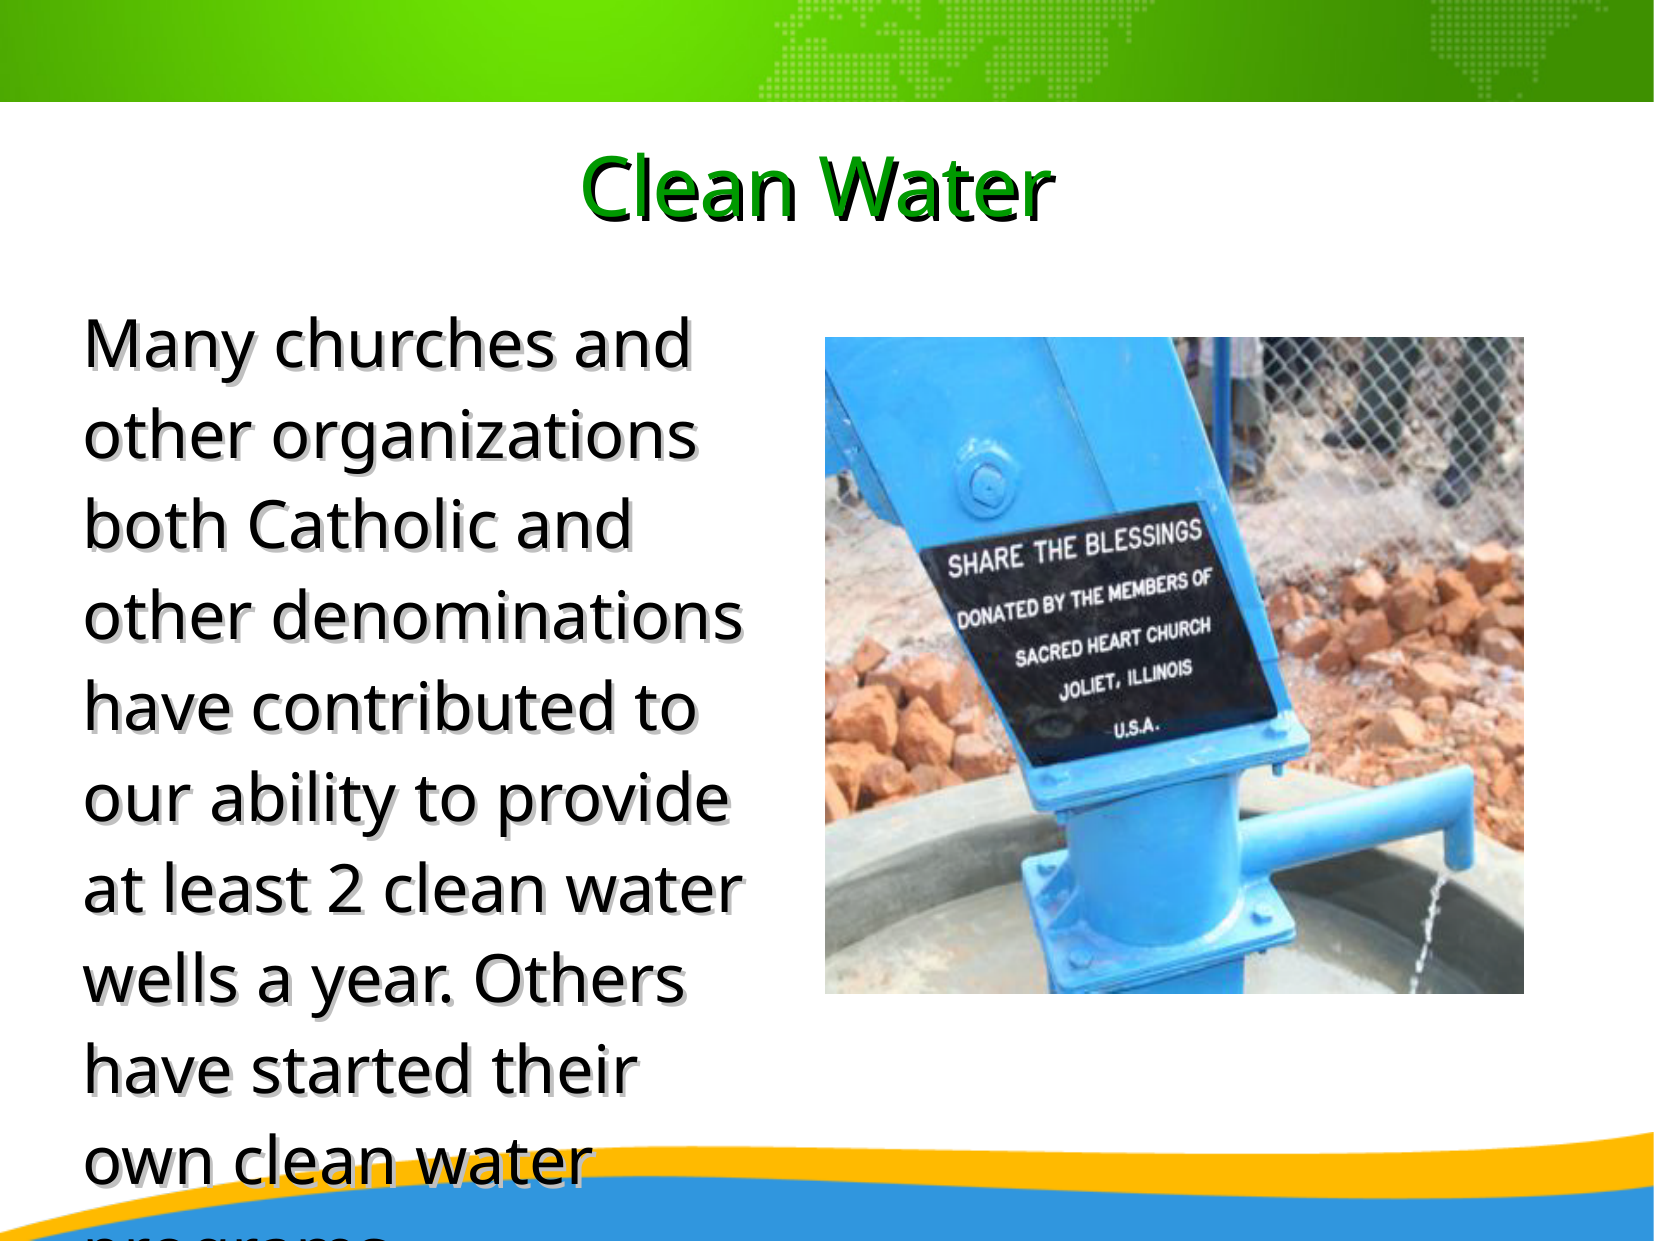

# Clean Water
Many churches and other organizations both Catholic and other denominations have contributed to our ability to provide at least 2 clean water wells a year. Others have started their own clean water programs